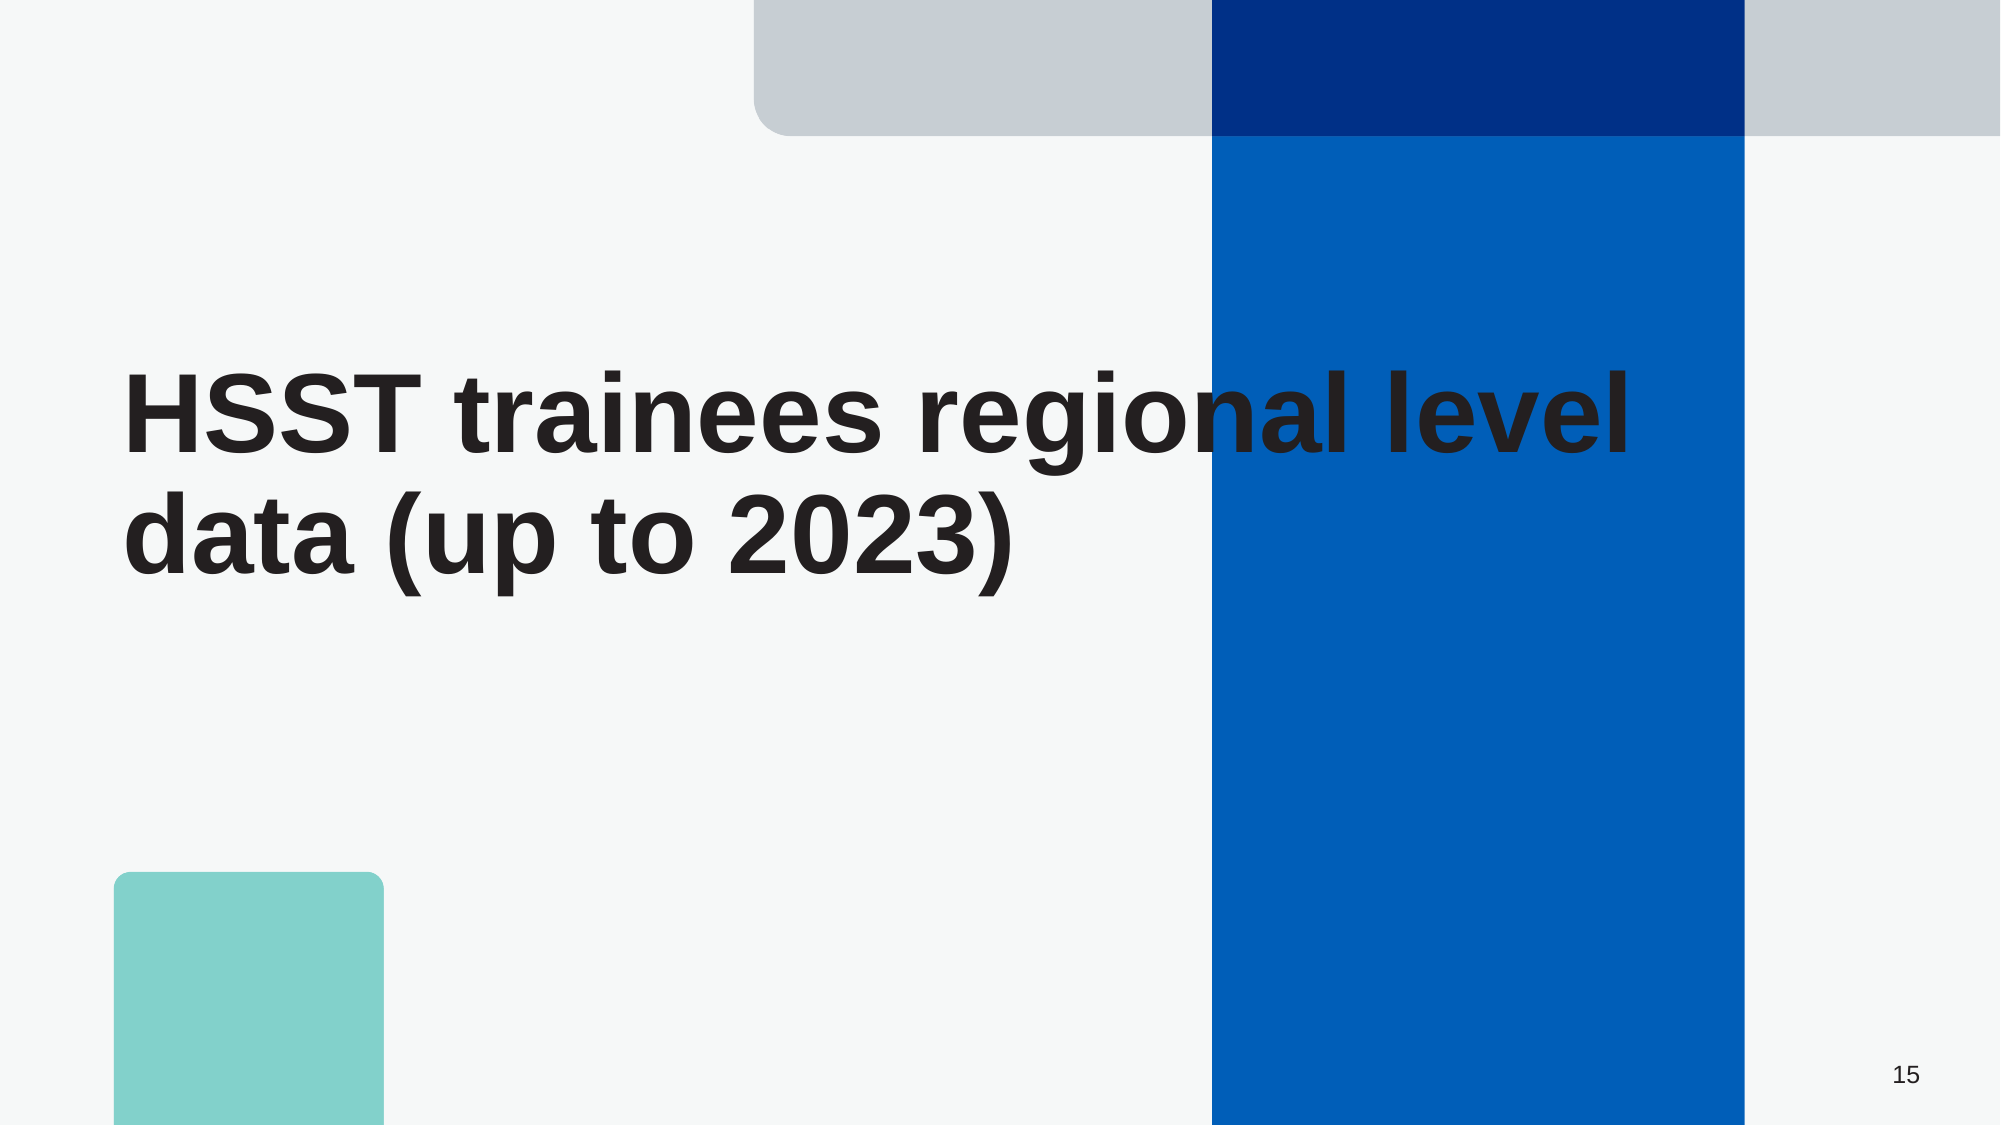

# HSST trainees regional level data (up to 2023)